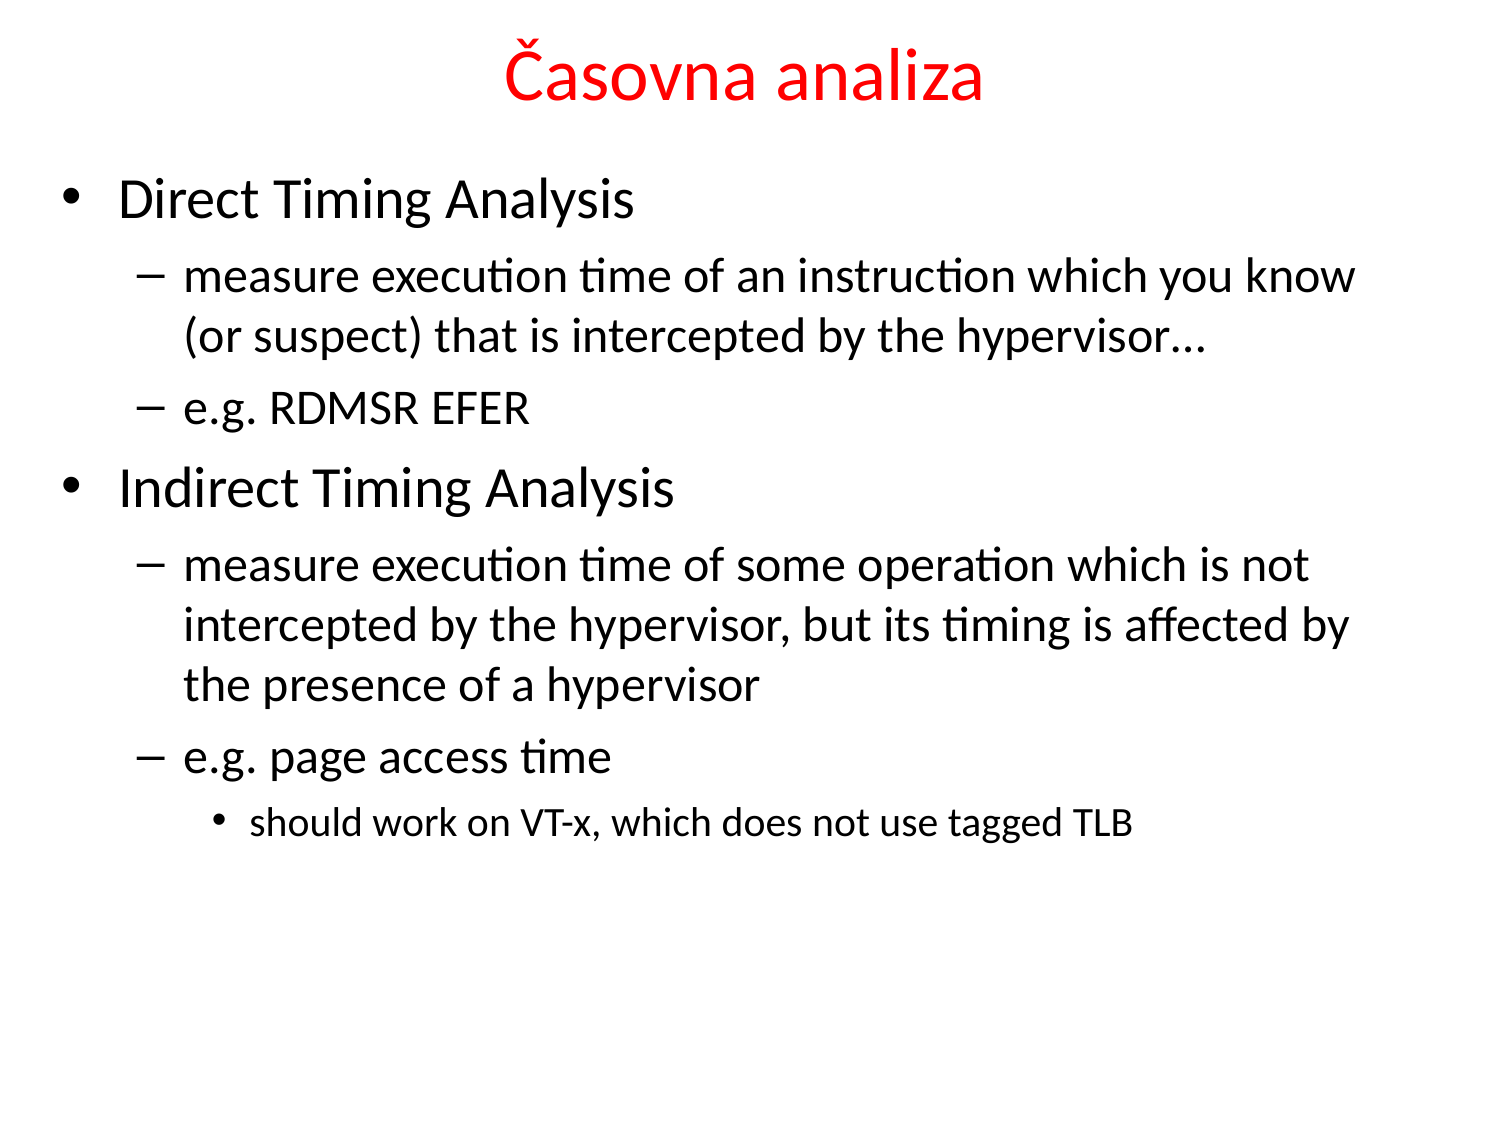

# Časovna analiza
Direct Timing Analysis
measure execution time of an instruction which you know (or suspect) that is intercepted by the hypervisor…
e.g. RDMSR EFER
Indirect Timing Analysis
measure execution time of some operation which is not intercepted by the hypervisor, but its timing is affected by the presence of a hypervisor
e.g. page access time
should work on VT-x, which does not use tagged TLB